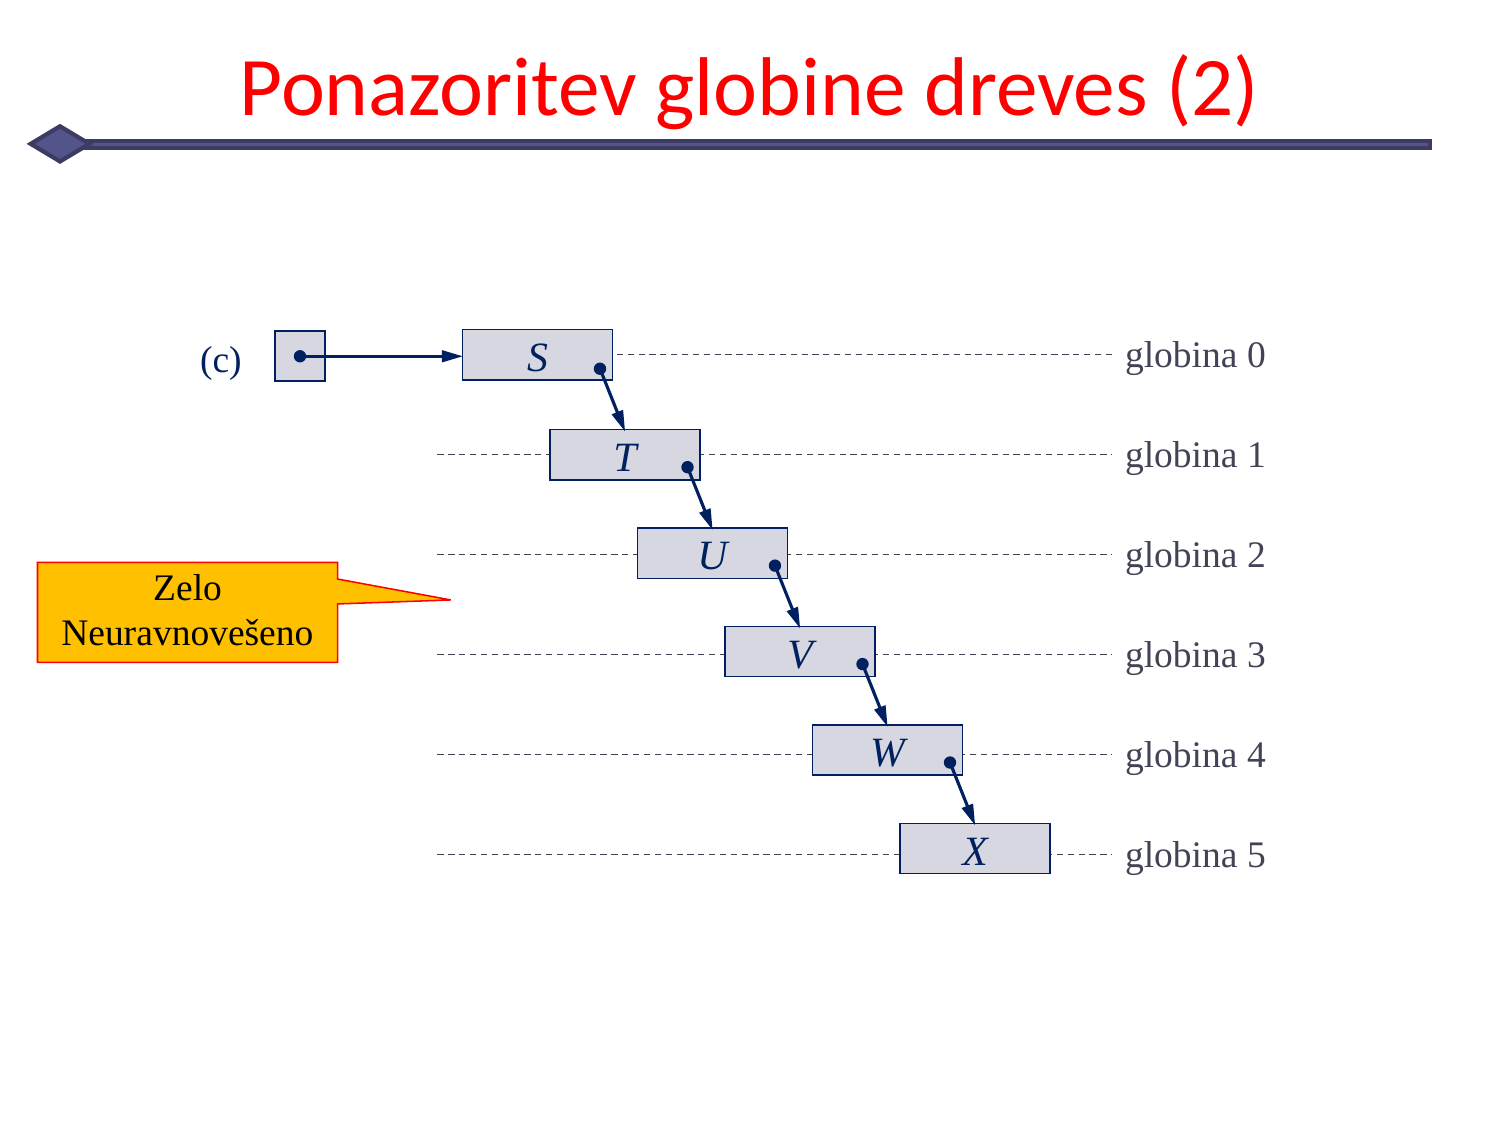

# Ponazoritev globine dreves (2)
S
(c)
T
U
V
W
X
globina 0
globina 1
globina 2
globina 3
globina 4
globina 5
Zelo Neuravnovešeno